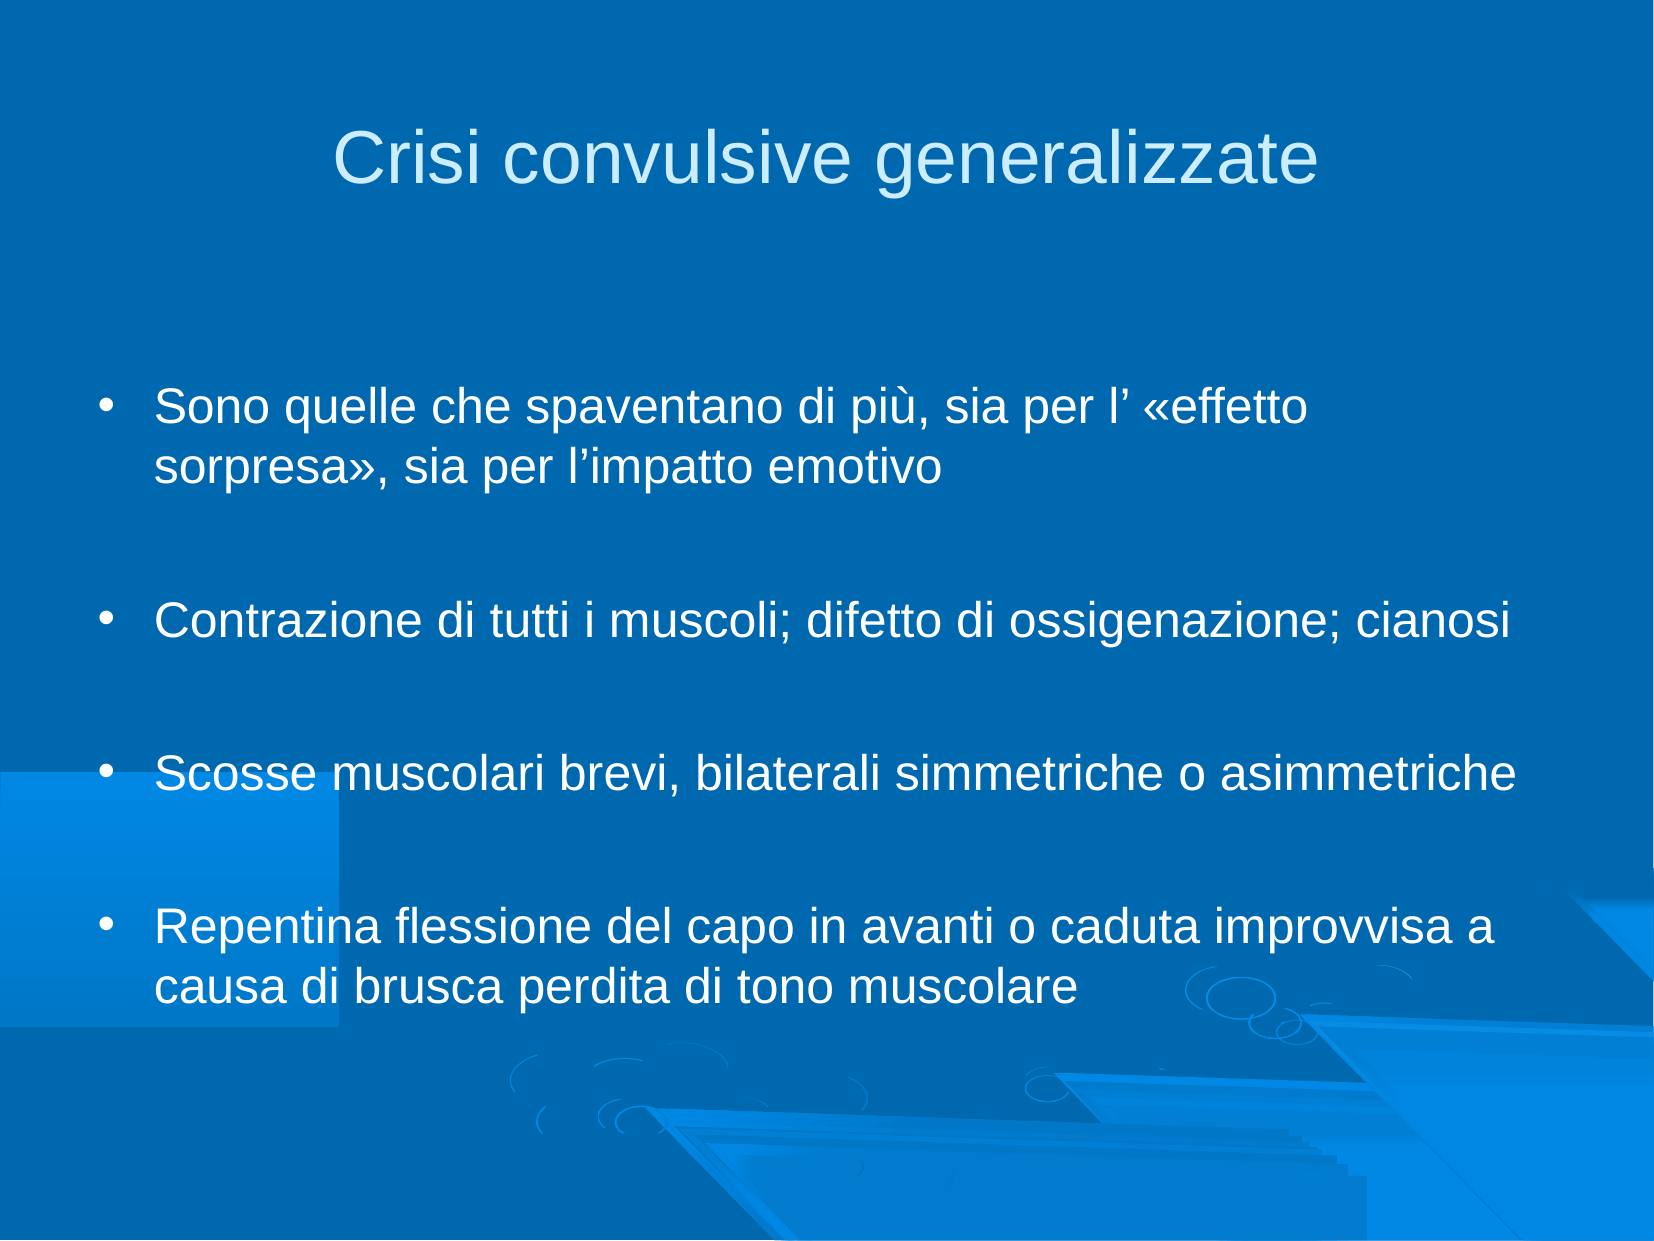

# Crisi convulsive generalizzate
Sono quelle che spaventano di più, sia per l’ «effetto sorpresa», sia per l’impatto emotivo
Contrazione di tutti i muscoli; difetto di ossigenazione; cianosi
Scosse muscolari brevi, bilaterali simmetriche o asimmetriche
Repentina flessione del capo in avanti o caduta improvvisa a causa di brusca perdita di tono muscolare